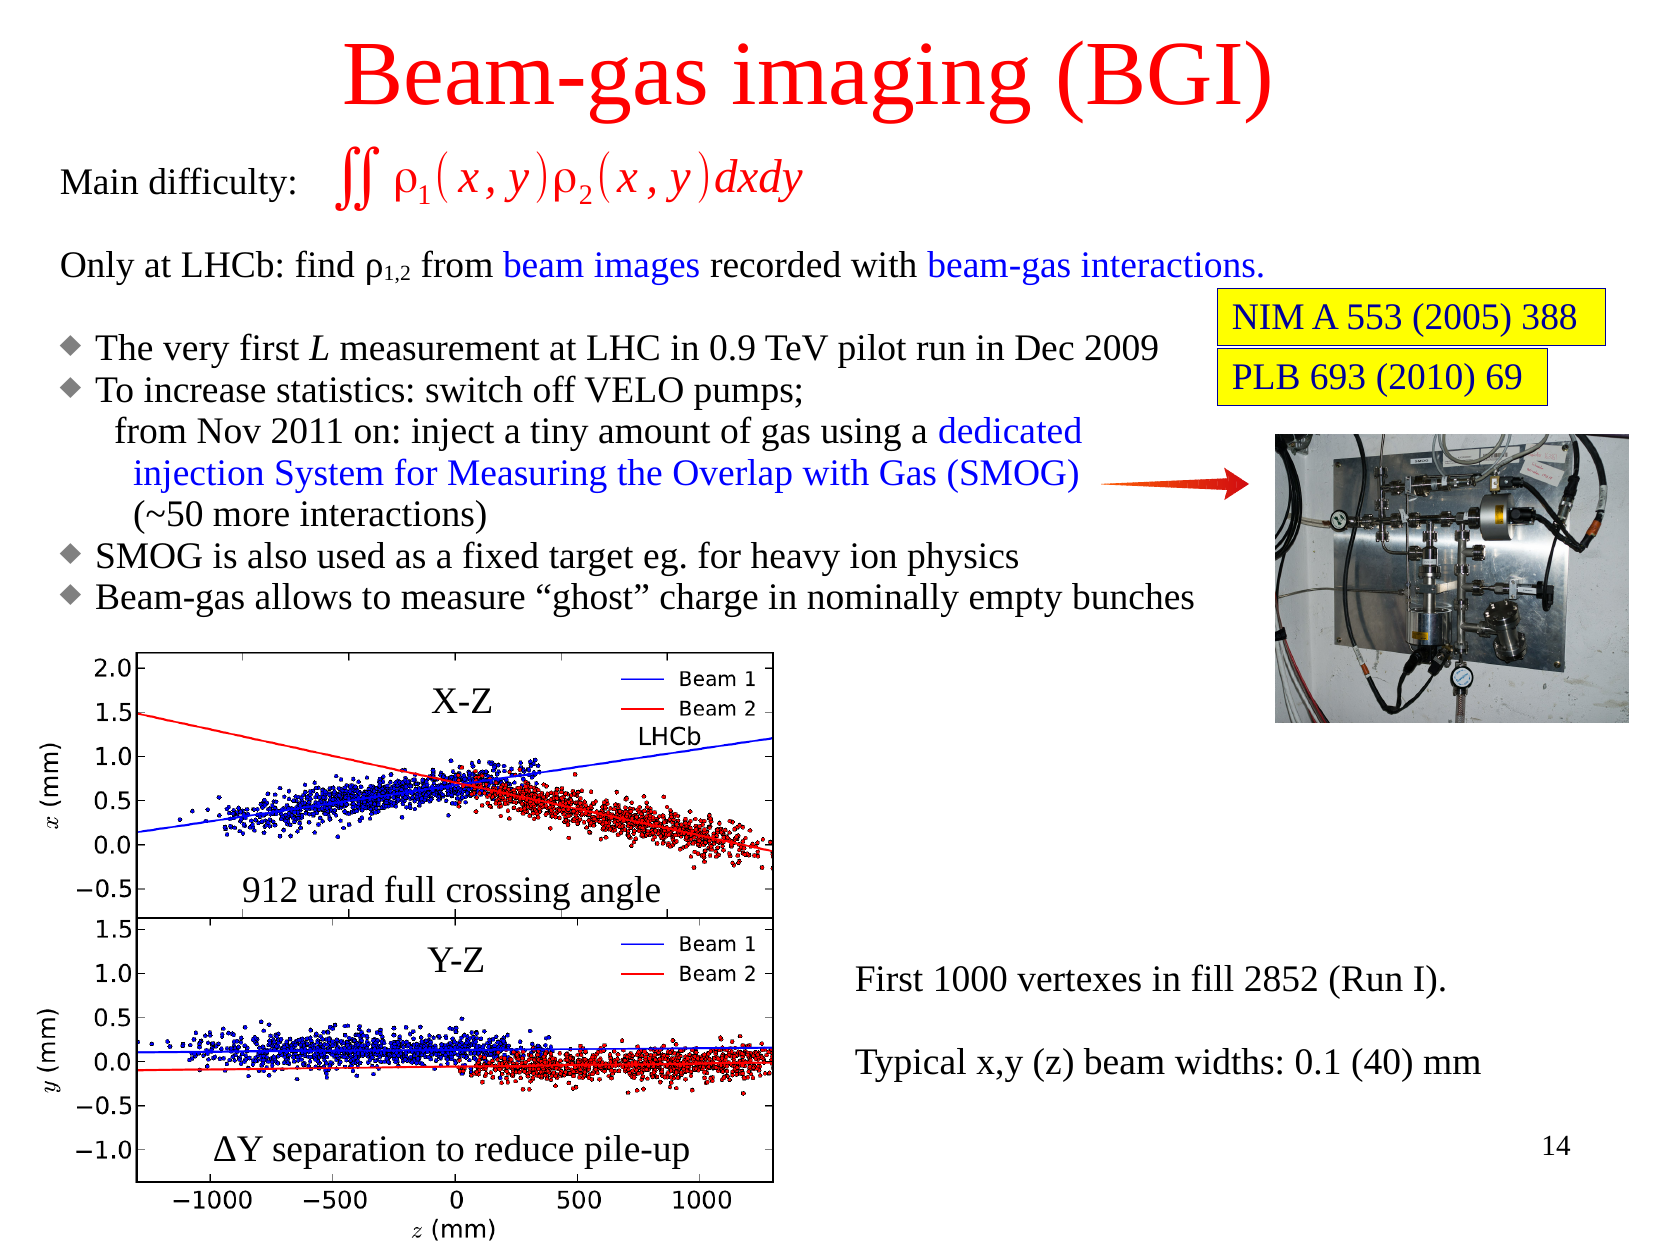

Beam-gas imaging (BGI)
Main difficulty:
Only at LHCb: find ρ1,2 from beam images recorded with beam-gas interactions.
The very first L measurement at LHC in 0.9 TeV pilot run in Dec 2009
To increase statistics: switch off VELO pumps;
 from Nov 2011 on: inject a tiny amount of gas using a dedicated
 injection System for Measuring the Overlap with Gas (SMOG)
 (~50 more interactions)
SMOG is also used as a fixed target eg. for heavy ion physics
Beam-gas allows to measure “ghost” charge in nominally empty bunches
NIM A 553 (2005) 388
PLB 693 (2010) 69
X-Z
912 urad full crossing angle
Y-Z
First 1000 vertexes in fill 2852 (Run I).
Typical x,y (z) beam widths: 0.1 (40) mm
ΔY separation to reduce pile-up
14